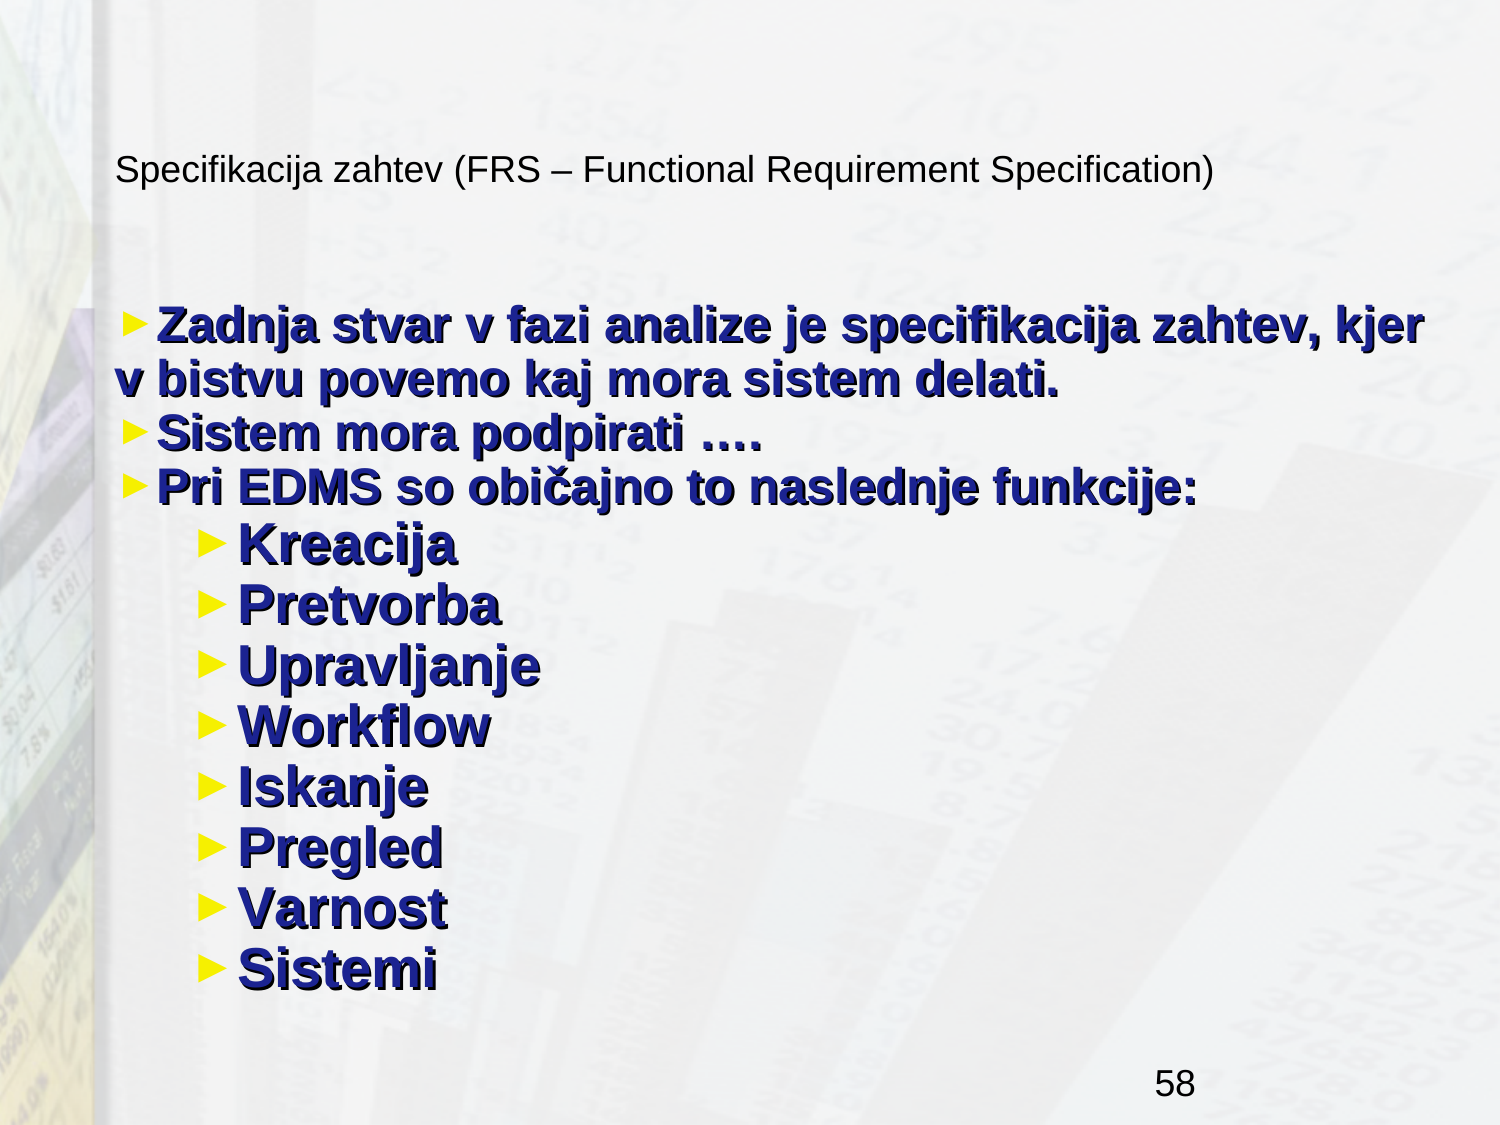

Specifikacija zahtev (FRS – Functional Requirement Specification)
# Zadnja stvar v fazi analize je specifikacija zahtev, kjer v bistvu povemo kaj mora sistem delati.
Sistem mora podpirati ….
Pri EDMS so običajno to naslednje funkcije:
Kreacija
Pretvorba
Upravljanje
Workflow
Iskanje
Pregled
Varnost
Sistemi
58